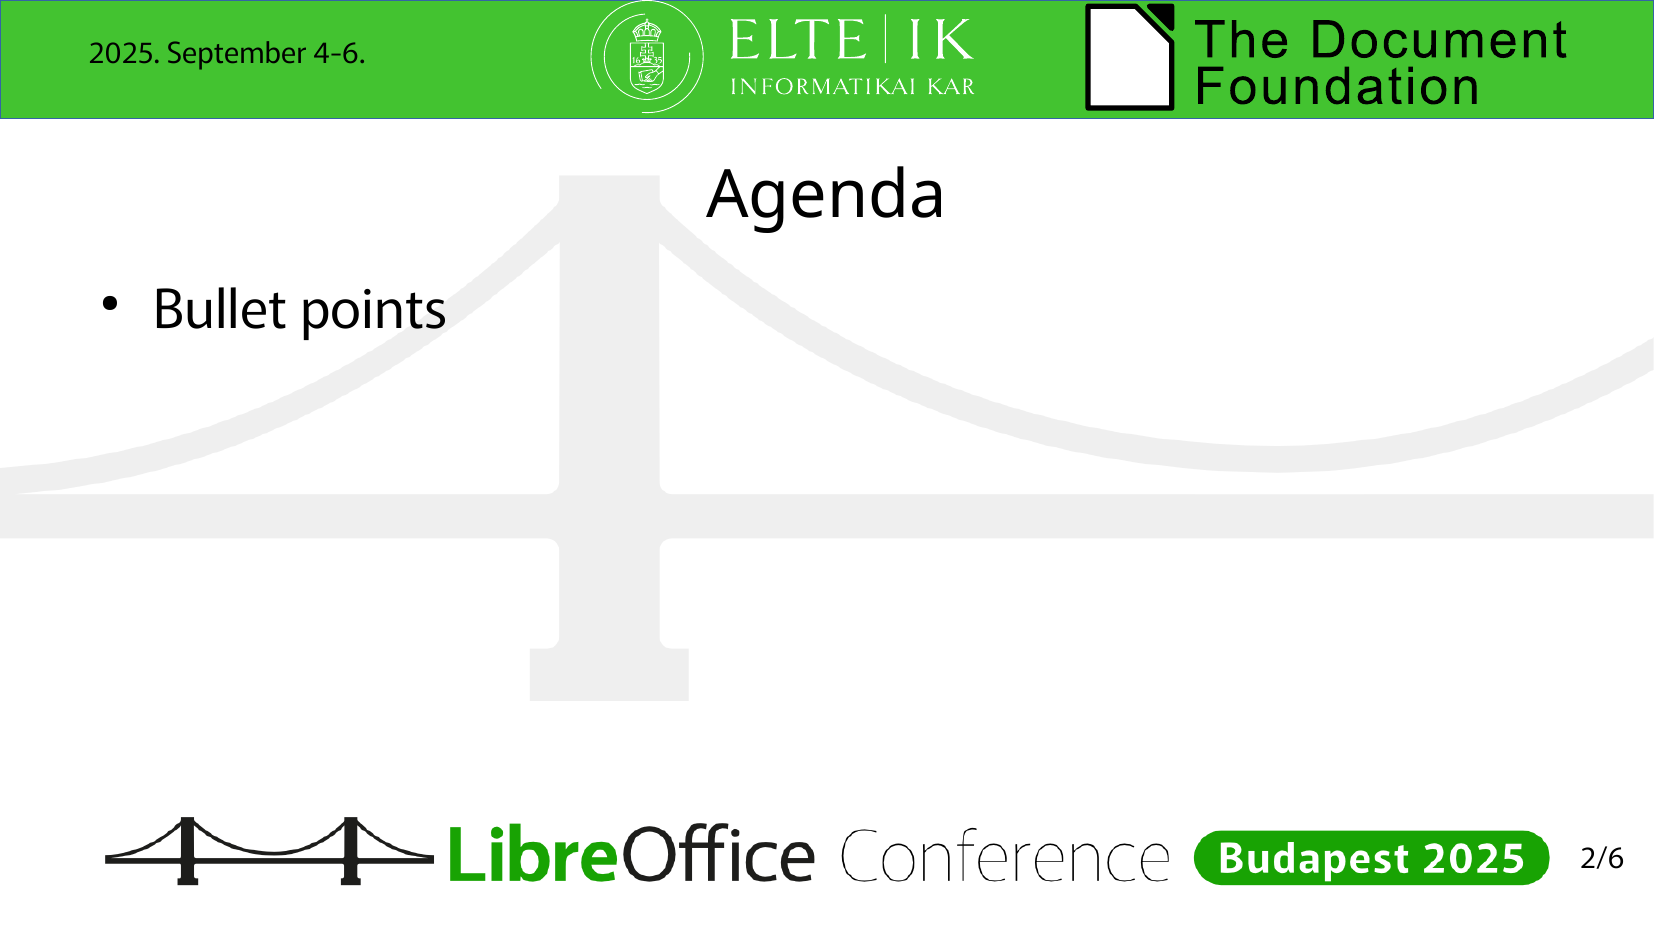

2025. September 4-6.
# Agenda
Bullet points
2